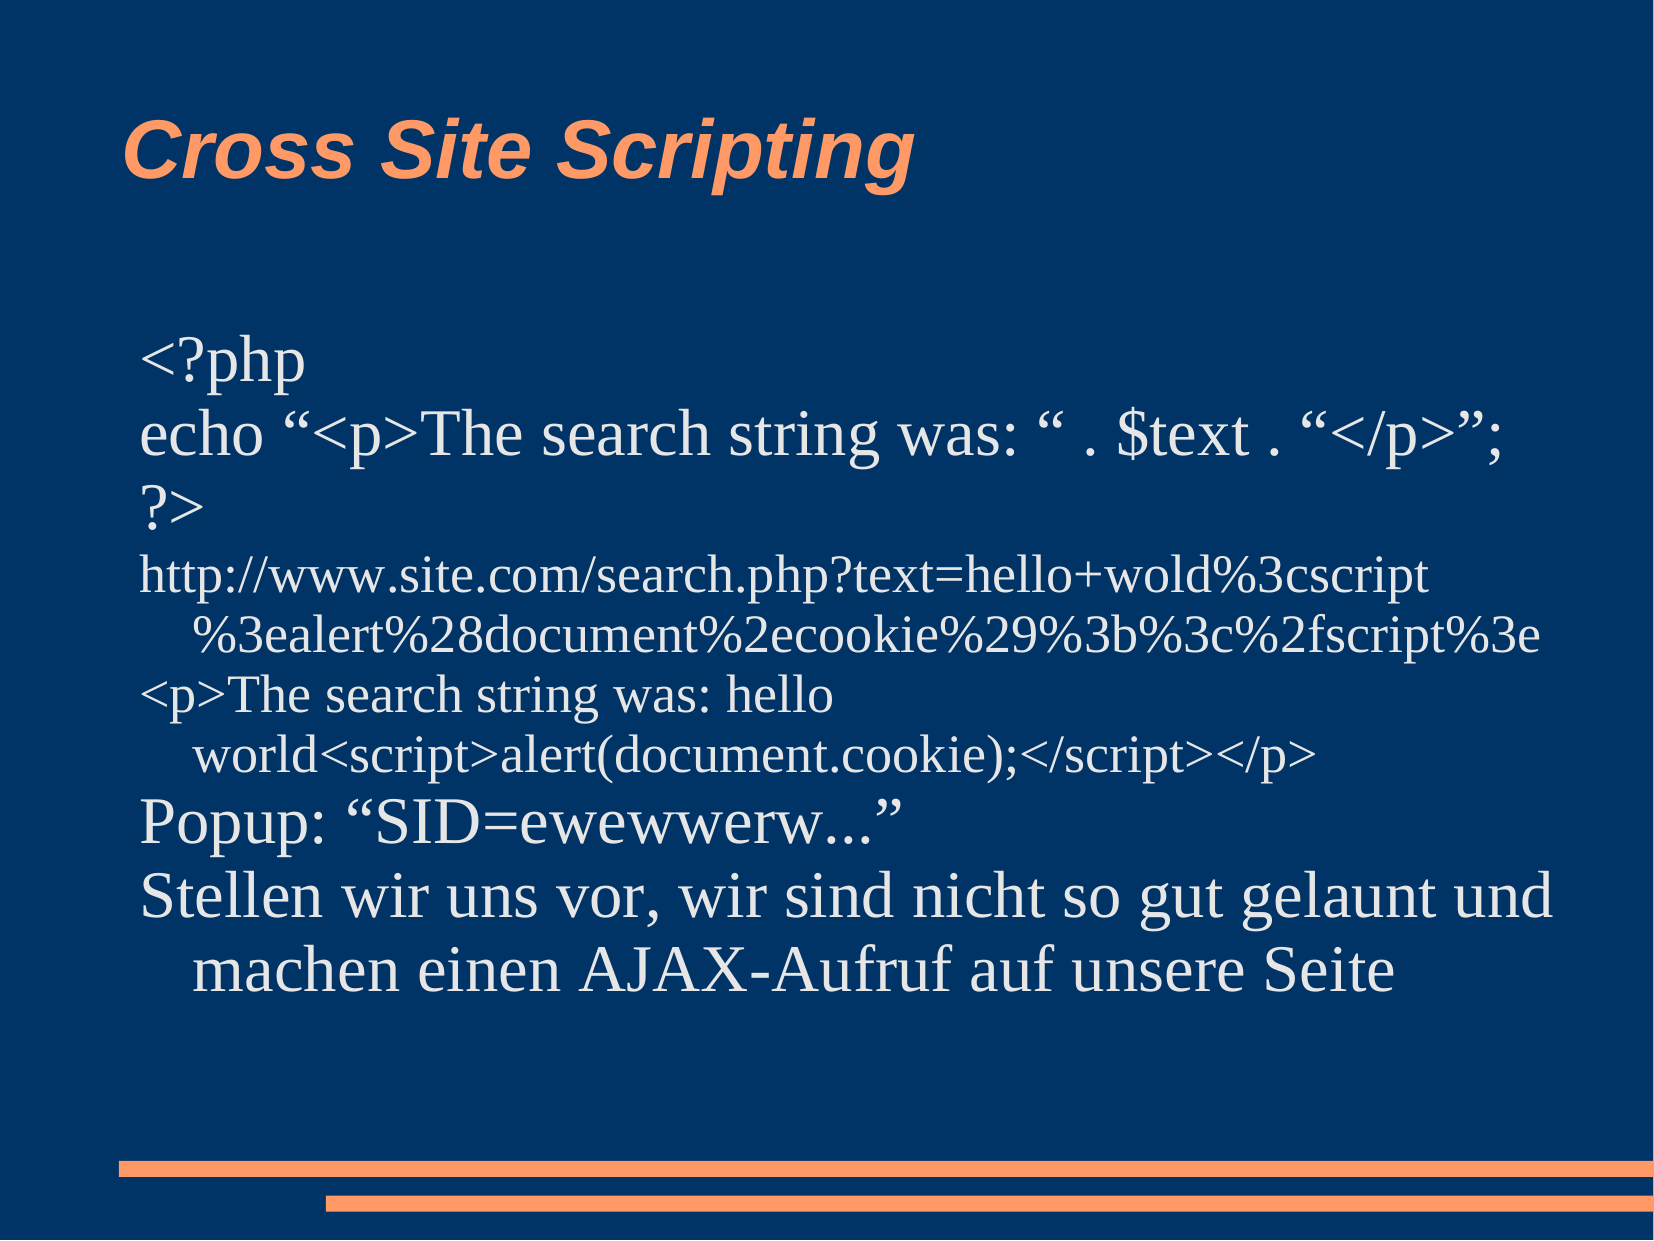

# Cross Site Scripting
<?php
echo “<p>The search string was: “ . $text . “</p>”;
?>
http://www.site.com/search.php?text=hello+wold%3cscript%3ealert%28document%2ecookie%29%3b%3c%2fscript%3e
<p>The search string was: hello world<script>alert(document.cookie);</script></p>
Popup: “SID=ewewwerw...”
Stellen wir uns vor, wir sind nicht so gut gelaunt und machen einen AJAX-Aufruf auf unsere Seite